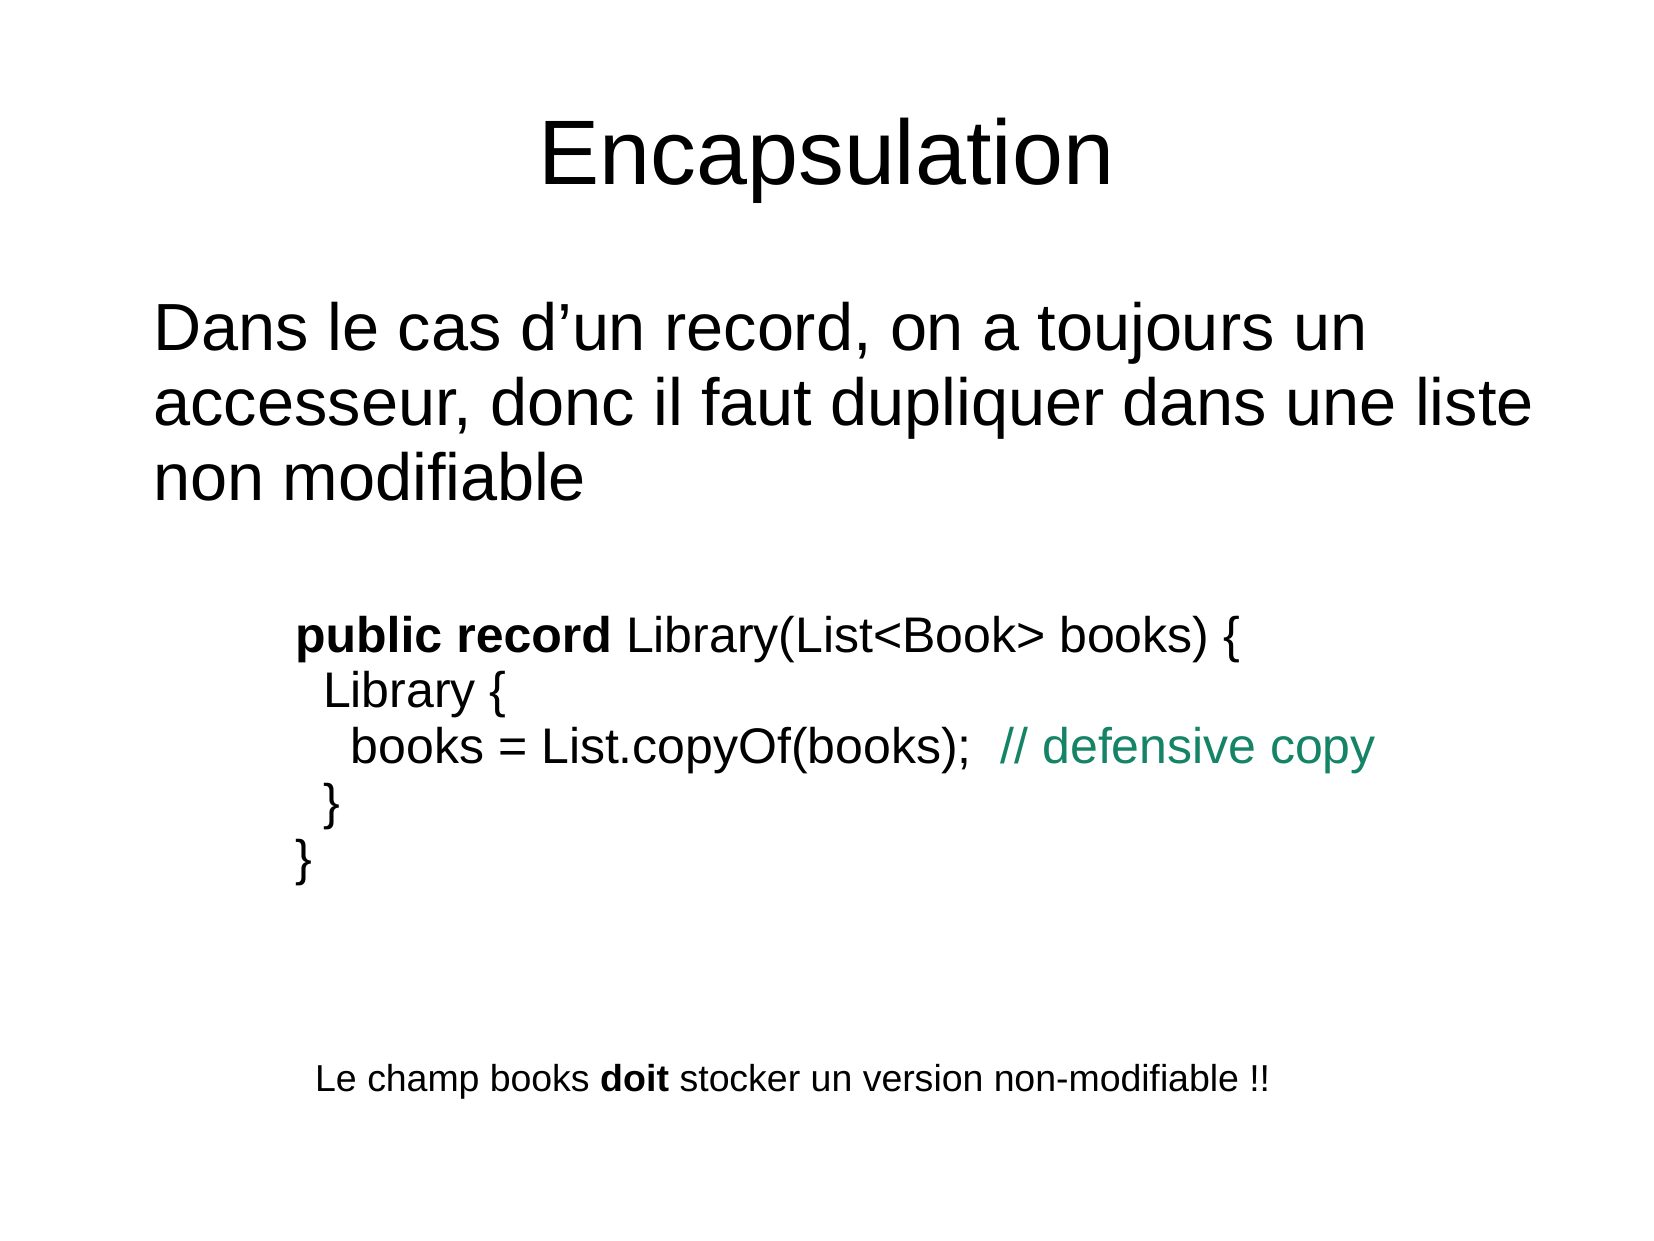

# Encapsulation
Dans le cas d’un record, on a toujours un accesseur, donc il faut dupliquer dans une liste non modifiable
public record Library(List<Book> books) {
 Library {
 books = List.copyOf(books); // defensive copy
 }
}
Le champ books doit stocker un version non-modifiable !!